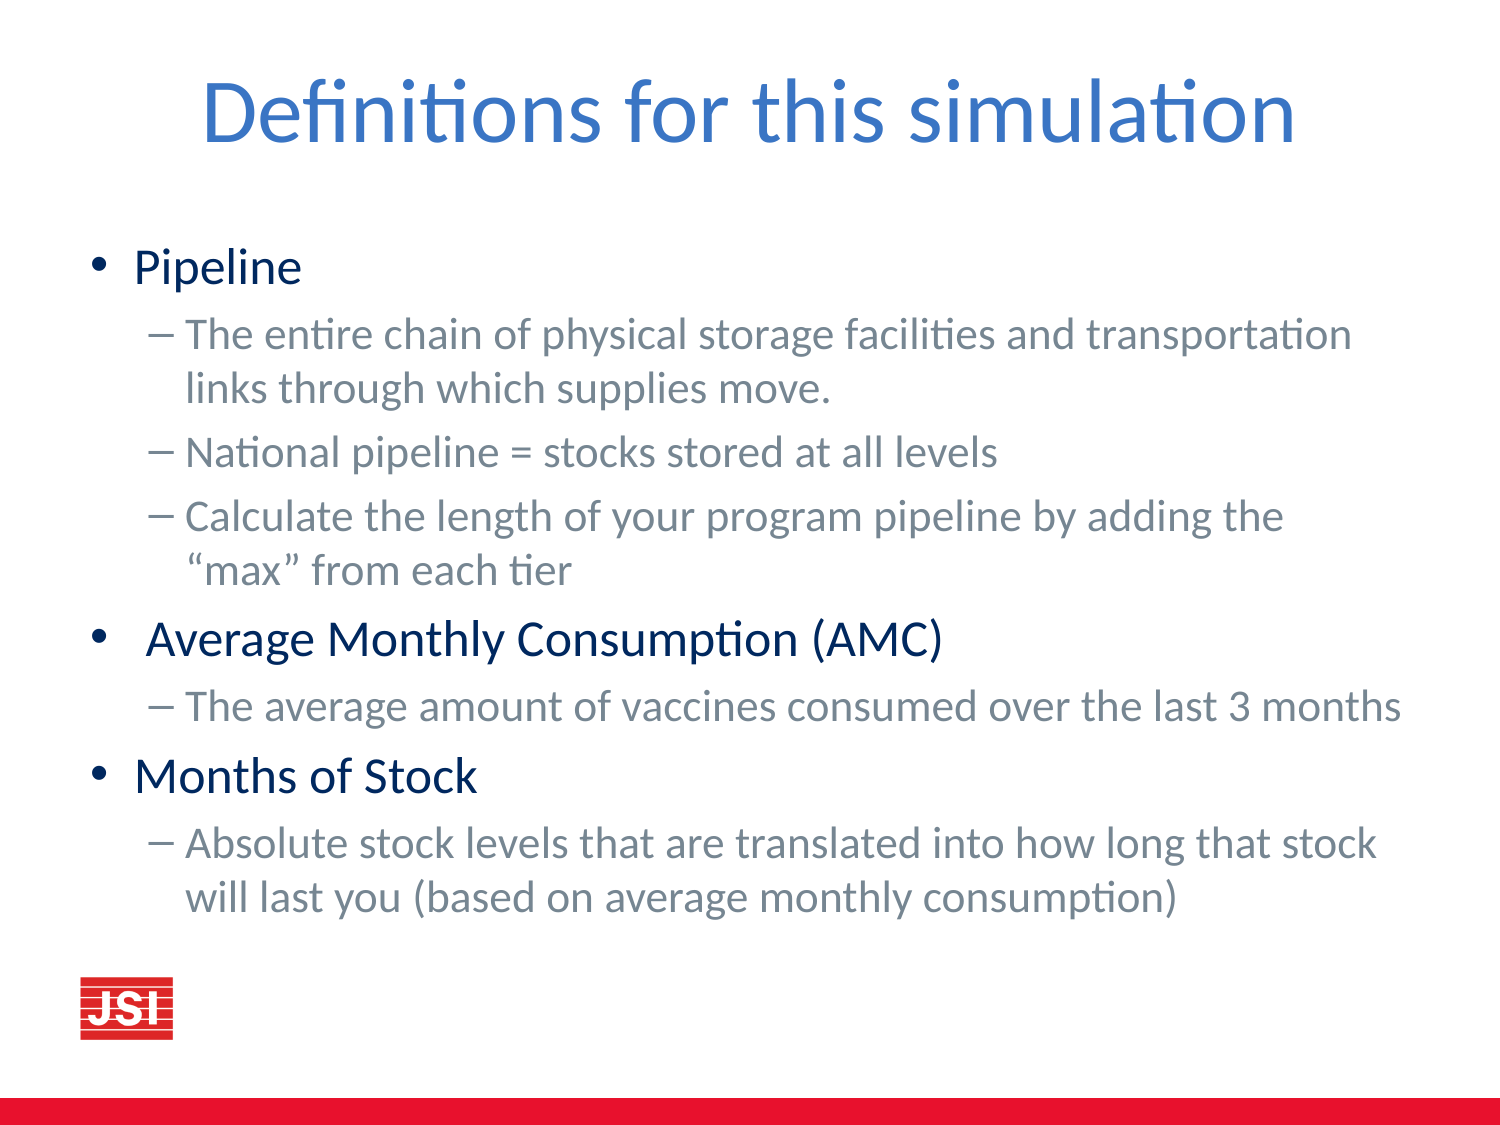

# Definitions for this simulation
Pipeline
The entire chain of physical storage facilities and transportation links through which supplies move.
National pipeline = stocks stored at all levels
Calculate the length of your program pipeline by adding the “max” from each tier
 Average Monthly Consumption (AMC)
The average amount of vaccines consumed over the last 3 months
Months of Stock
Absolute stock levels that are translated into how long that stock will last you (based on average monthly consumption)